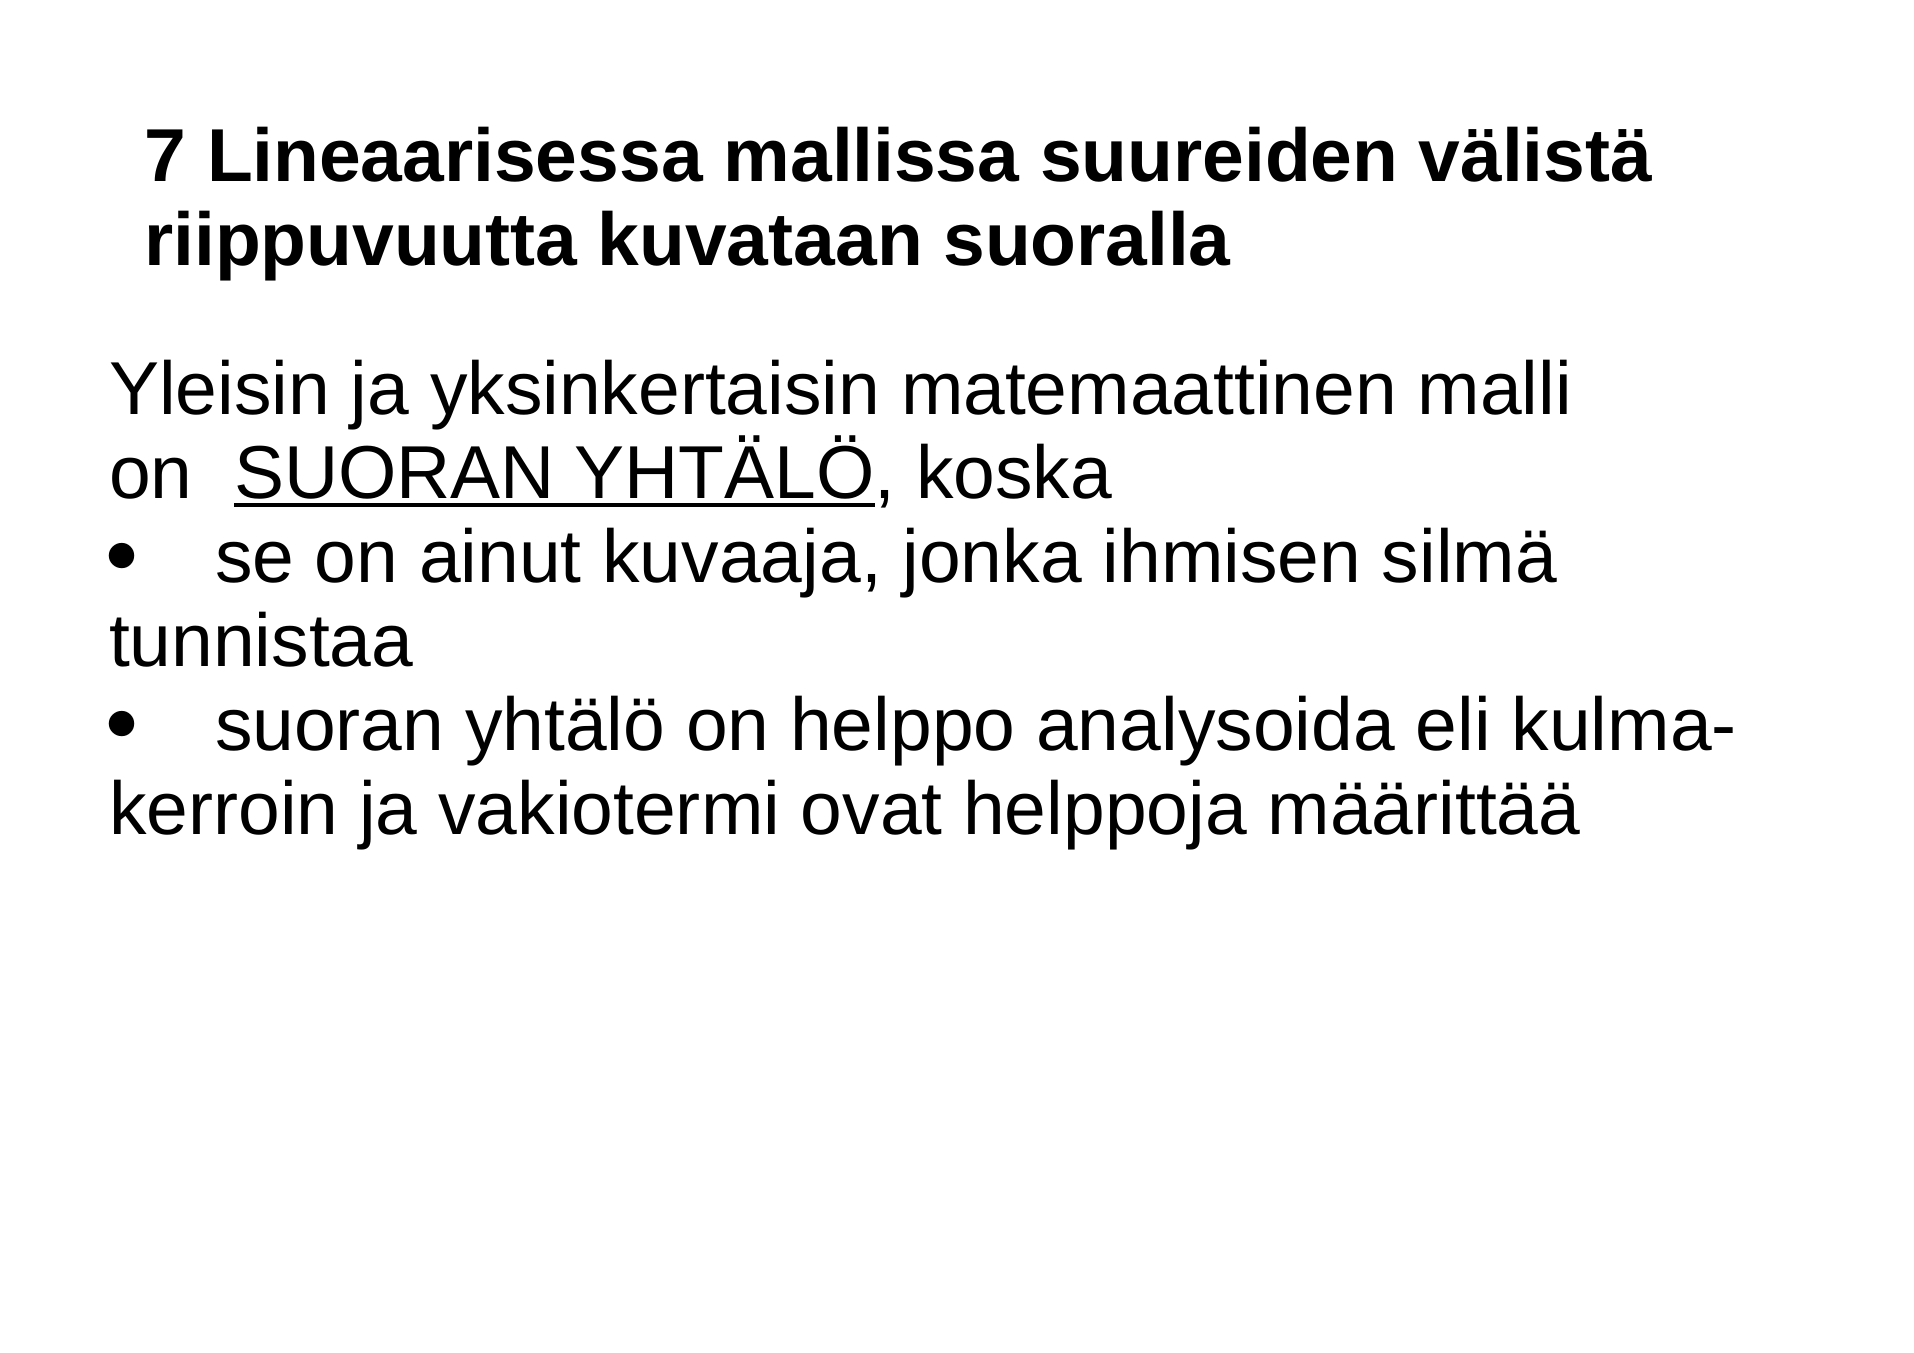

7 Lineaarisessa mallissa suureiden välistä riippuvuutta kuvataan suoralla
Yleisin ja yksinkertaisin matemaattinen malli
on SUORAN YHTÄLÖ, koska
se on ainut kuvaaja, jonka ihmisen silmä tunnistaa
suoran yhtälö on helppo analysoida eli kulma-kerroin ja vakiotermi ovat helppoja määrittää